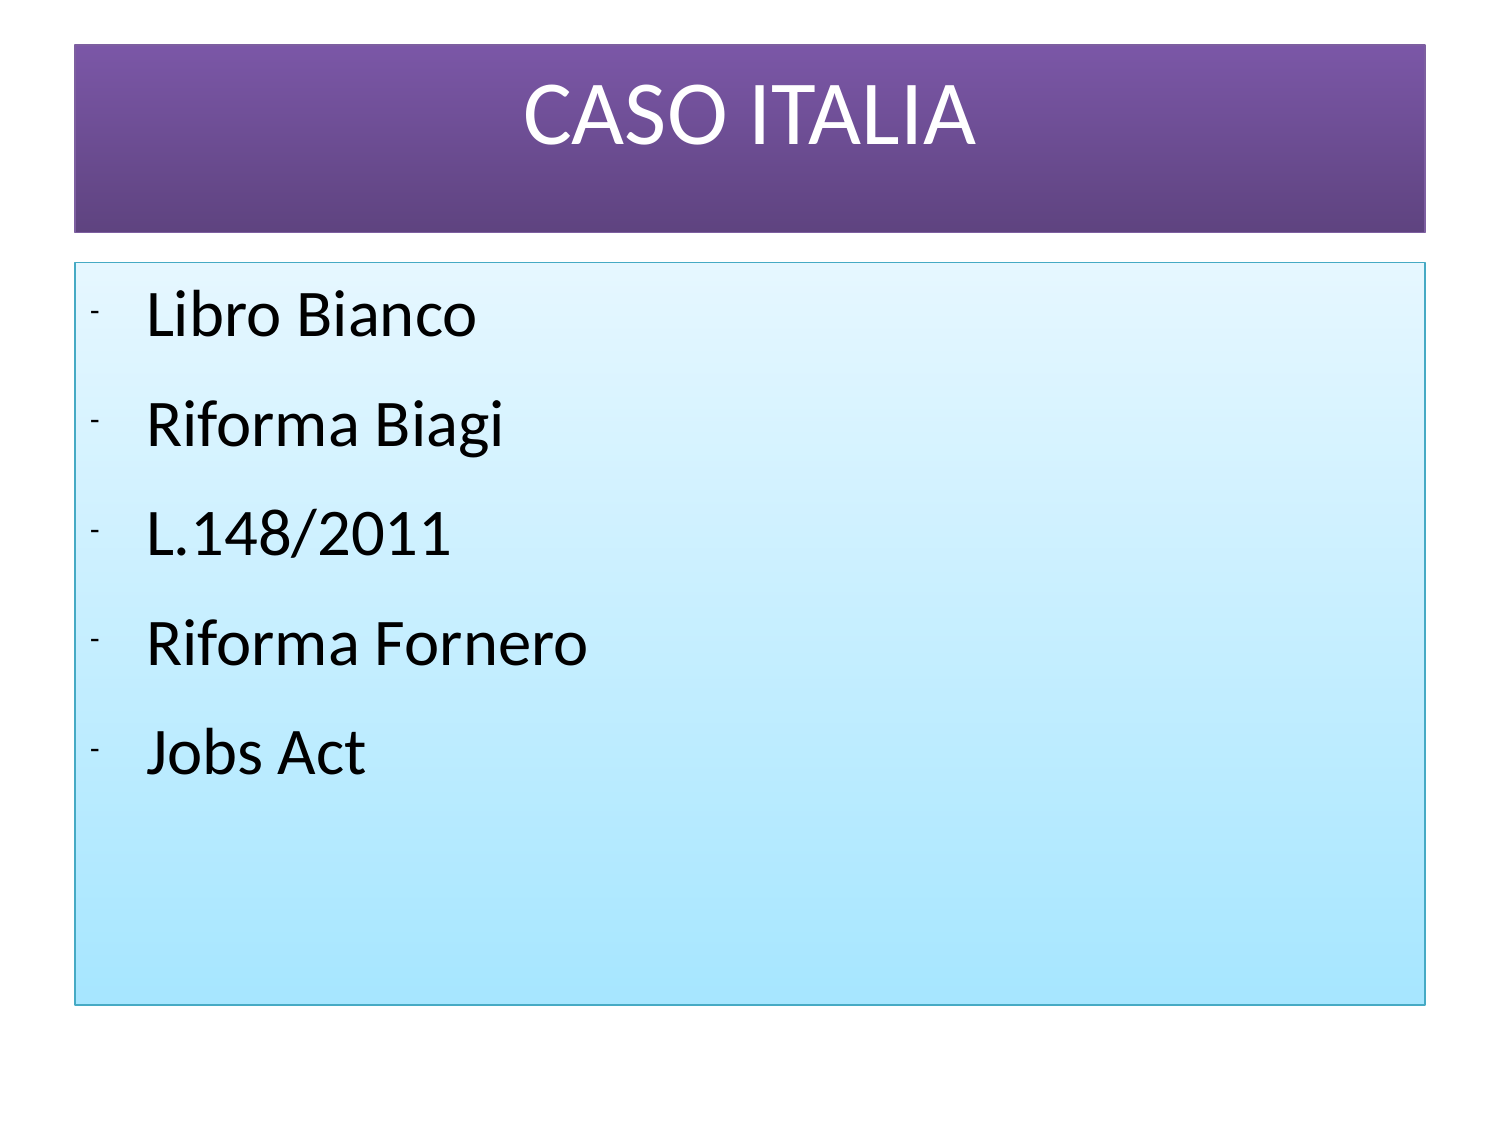

# CASO ITALIA
Libro Bianco
Riforma Biagi
L.148/2011
Riforma Fornero
Jobs Act